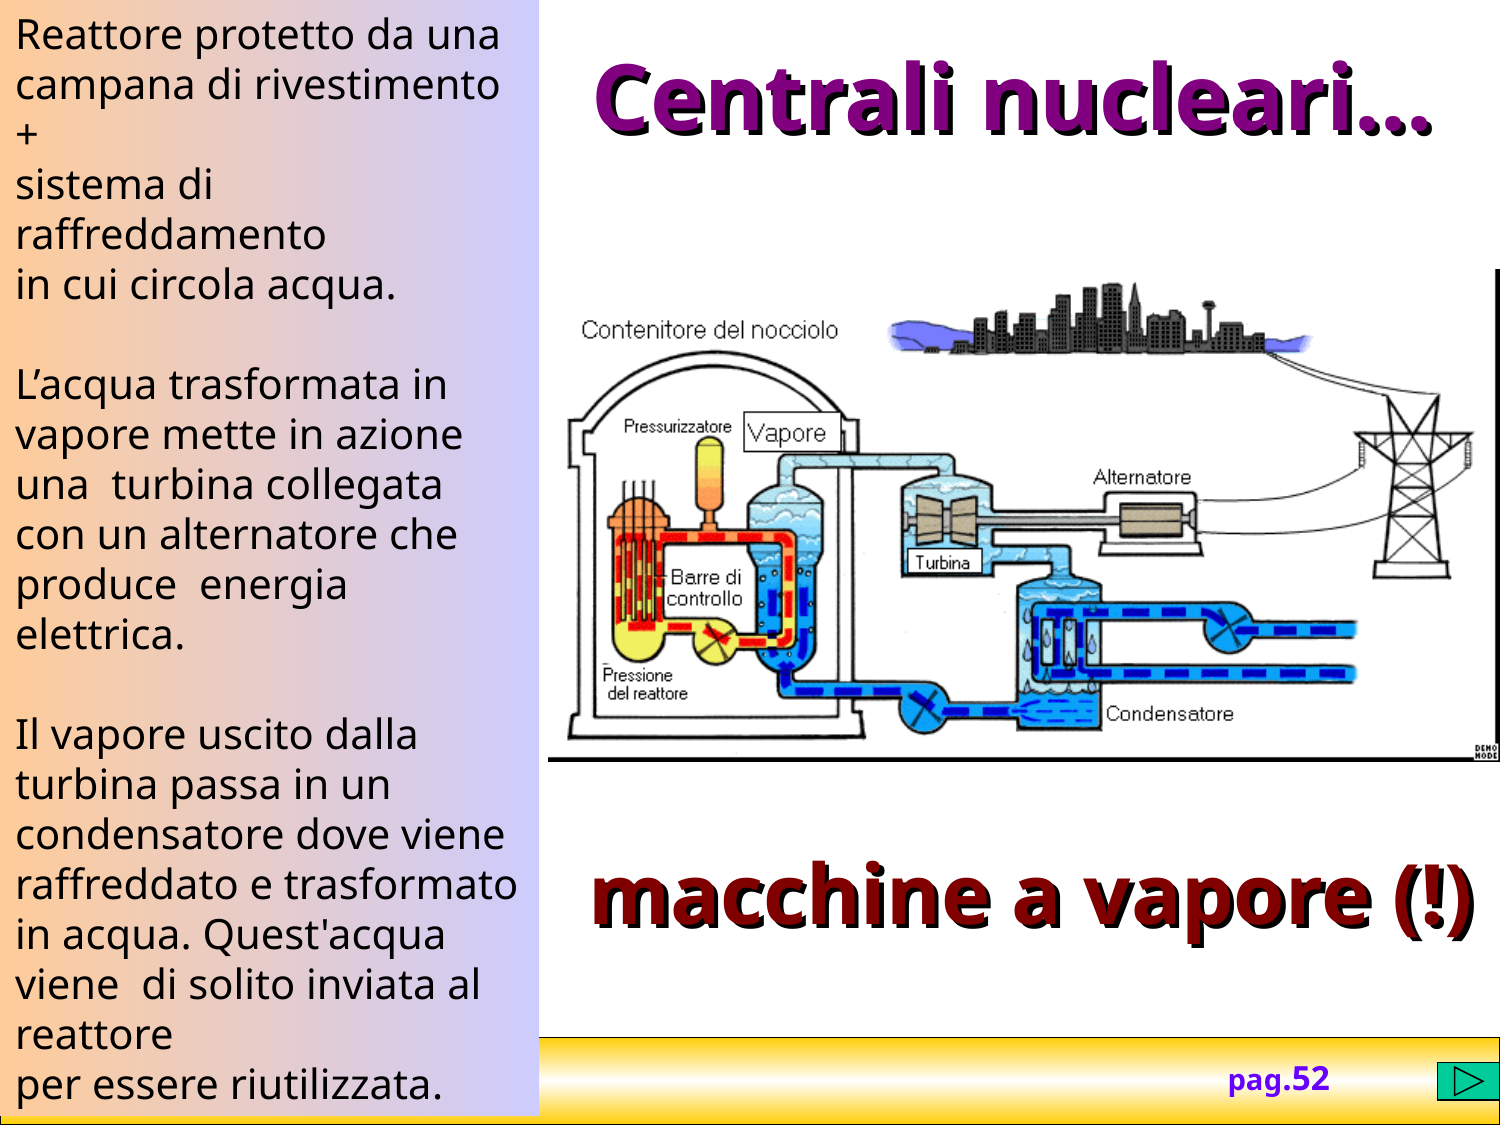

Reattore protetto da una campana di rivestimento +
sistema di raffreddamento
in cui circola acqua.
L’acqua trasformata in
vapore mette in azione una turbina collegata con un alternatore che produce energia elettrica.
Il vapore uscito dalla
turbina passa in un
condensatore dove viene raffreddato e trasformato
in acqua. Quest'acqua viene di solito inviata al reattore
per essere riutilizzata.
# Centrali nucleari...
macchine a vapore (!)
P.Montagna
mag 2007
52